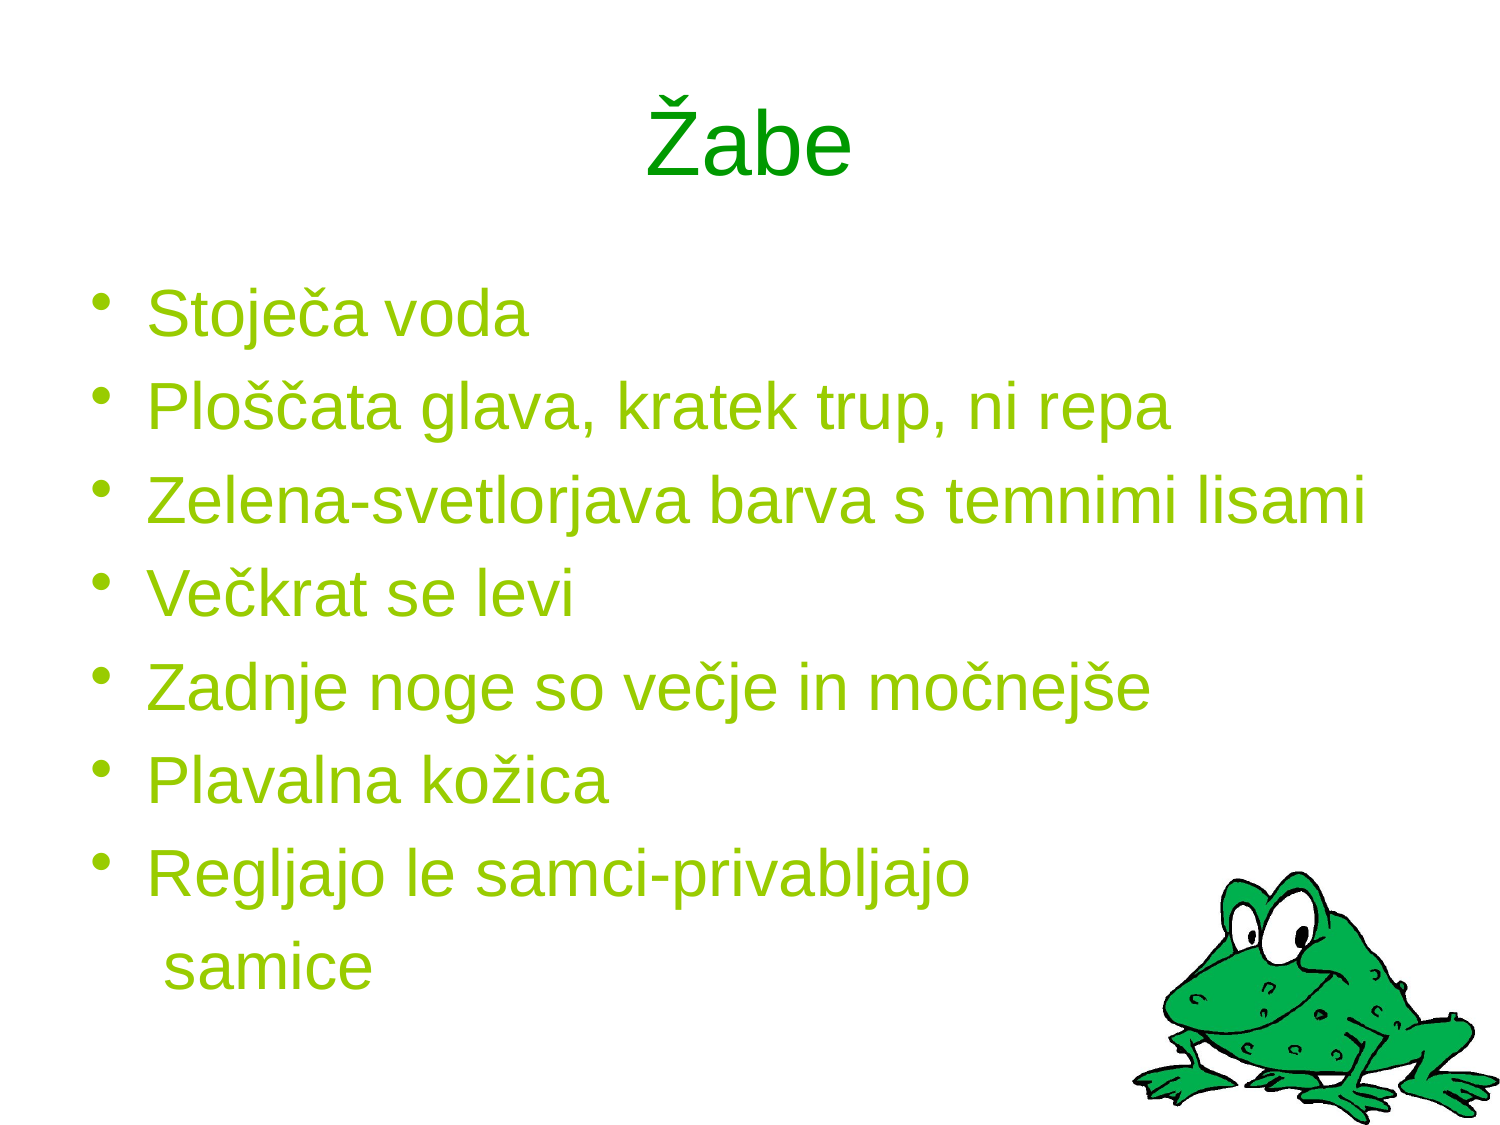

# Žabe
Stoječa voda
Ploščata glava, kratek trup, ni repa
Zelena-svetlorjava barva s temnimi lisami
Večkrat se levi
Zadnje noge so večje in močnejše
Plavalna kožica
Regljajo le samci-privabljajo
 samice